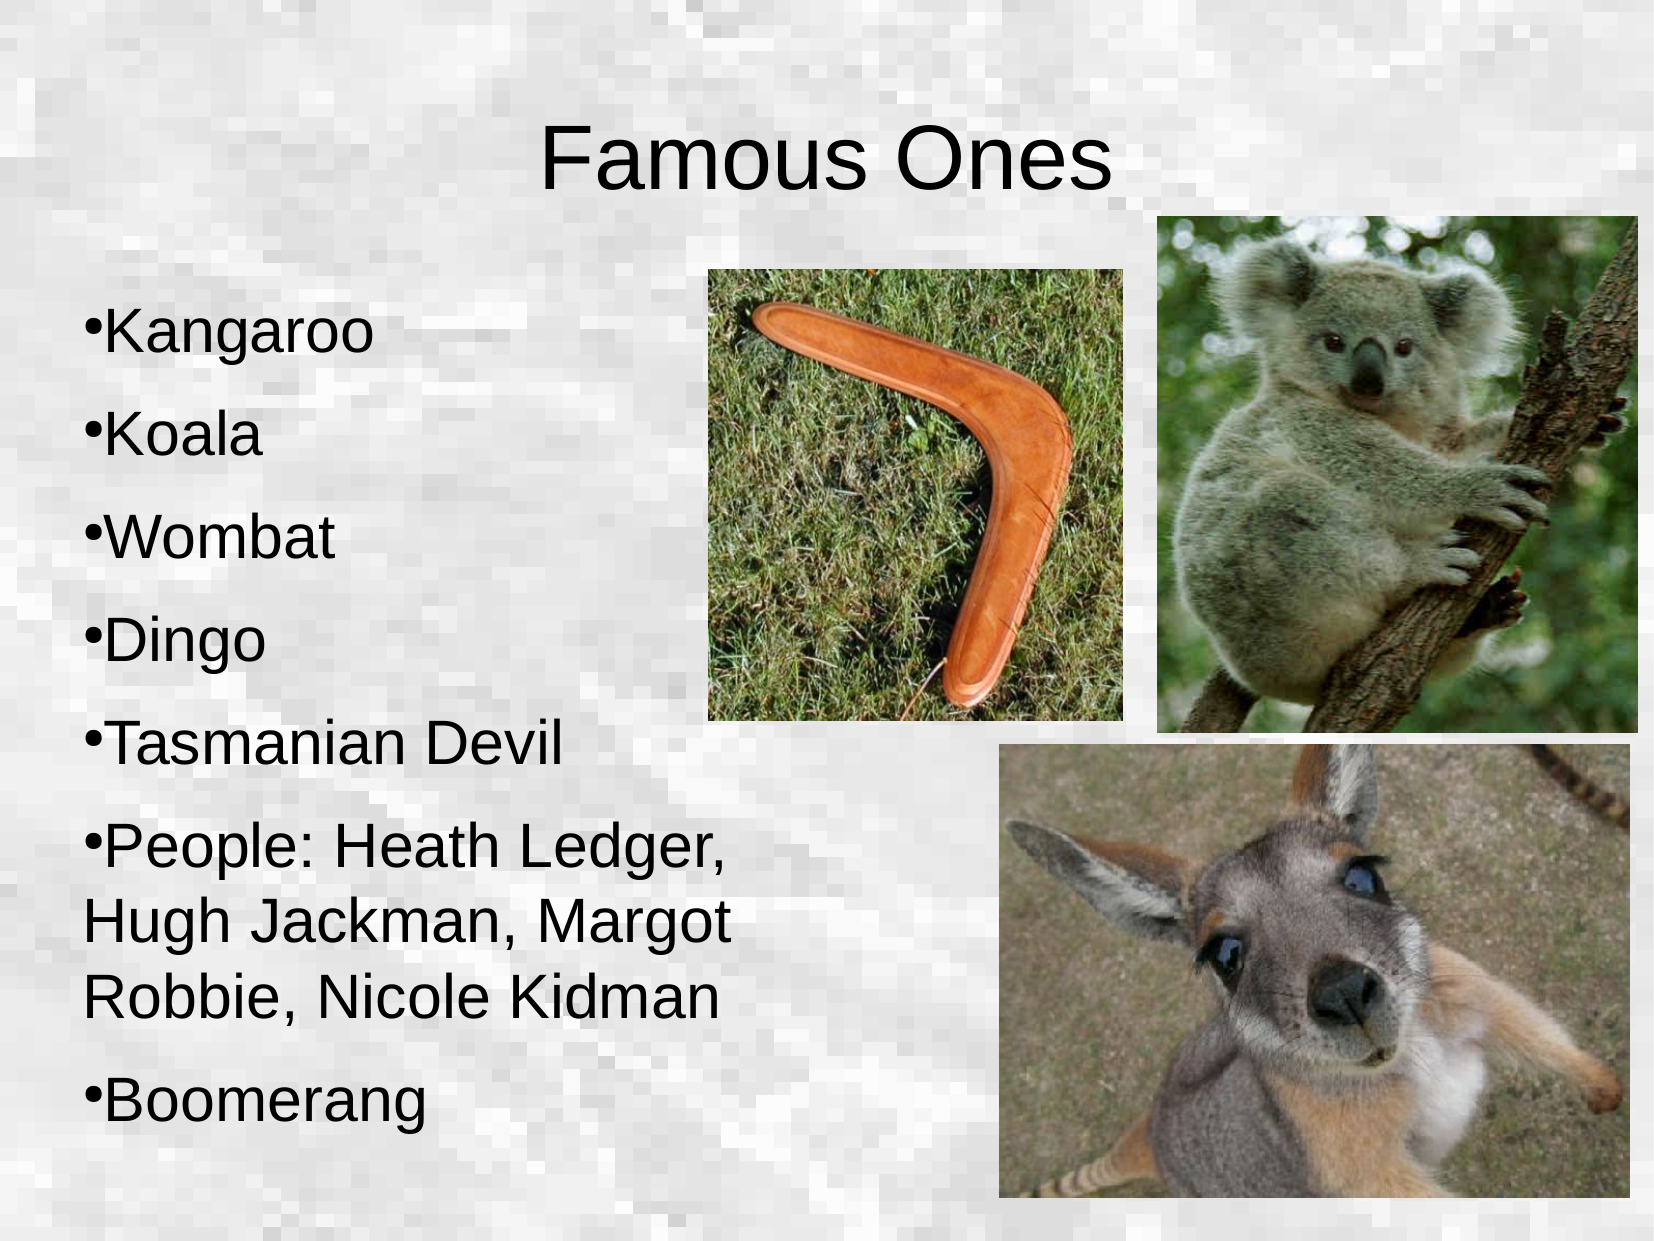

# Famous Ones
Kangaroo
Koala
Wombat
Dingo
Tasmanian Devil
People: Heath Ledger, Hugh Jackman, Margot Robbie, Nicole Kidman
Boomerang